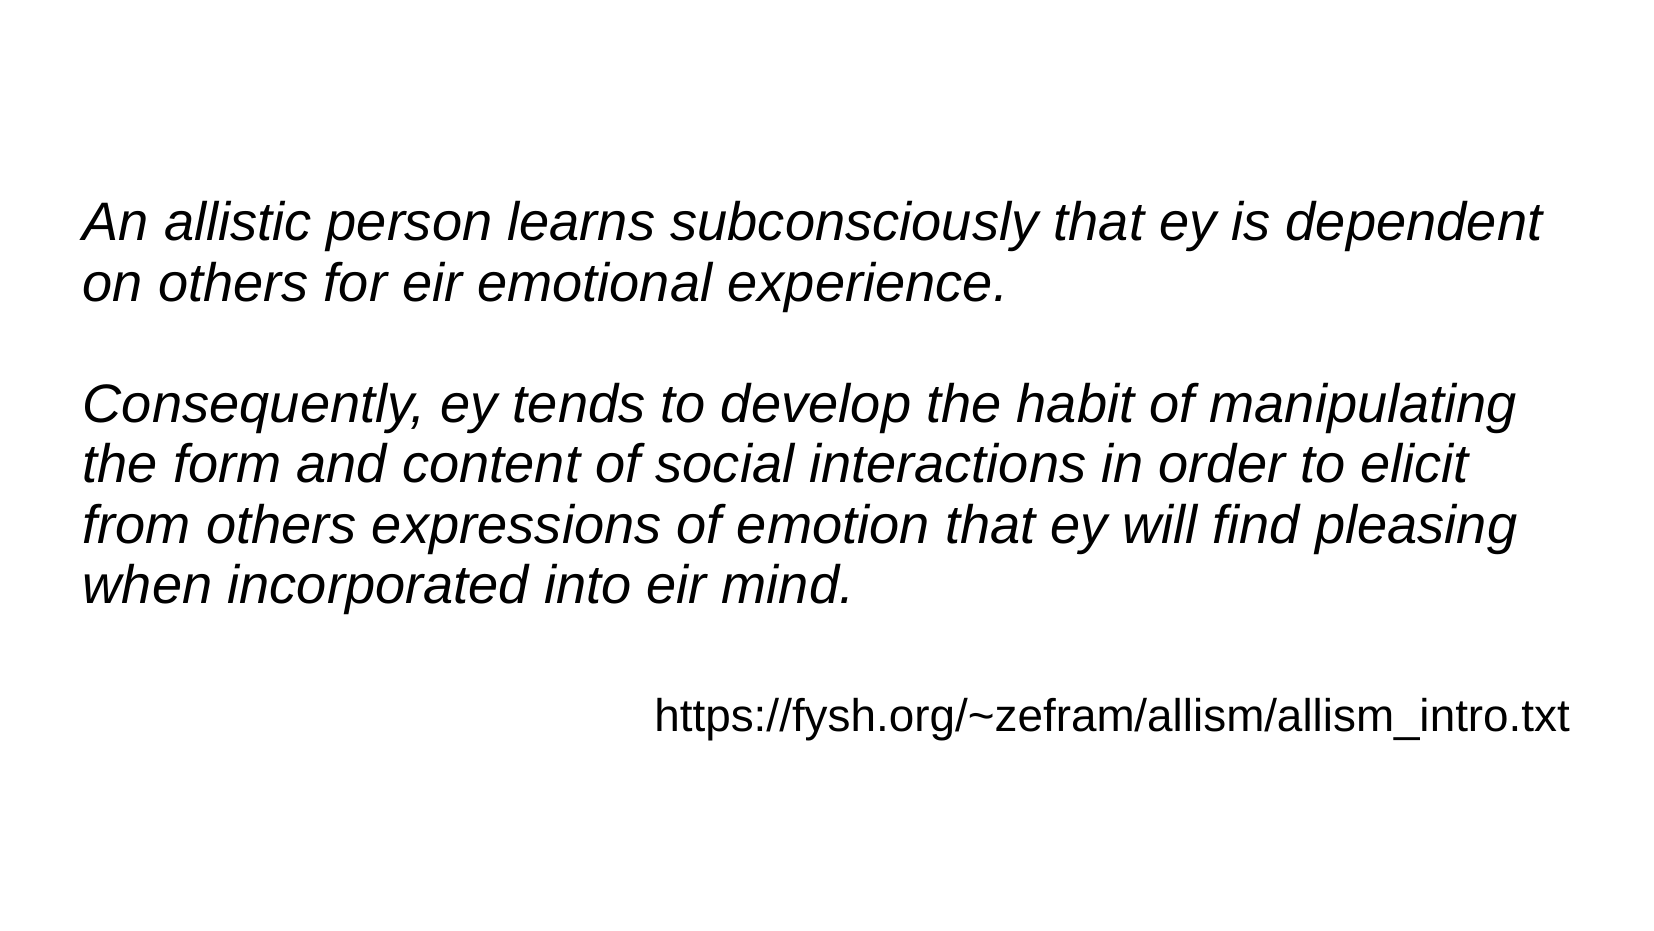

# An allistic person learns subconsciously that ey is dependent on others for eir emotional experience.
Consequently, ey tends to develop the habit of manipulating the form and content of social interactions in order to elicit from others expressions of emotion that ey will find pleasing when incorporated into eir mind.
https://fysh.org/~zefram/allism/allism_intro.txt